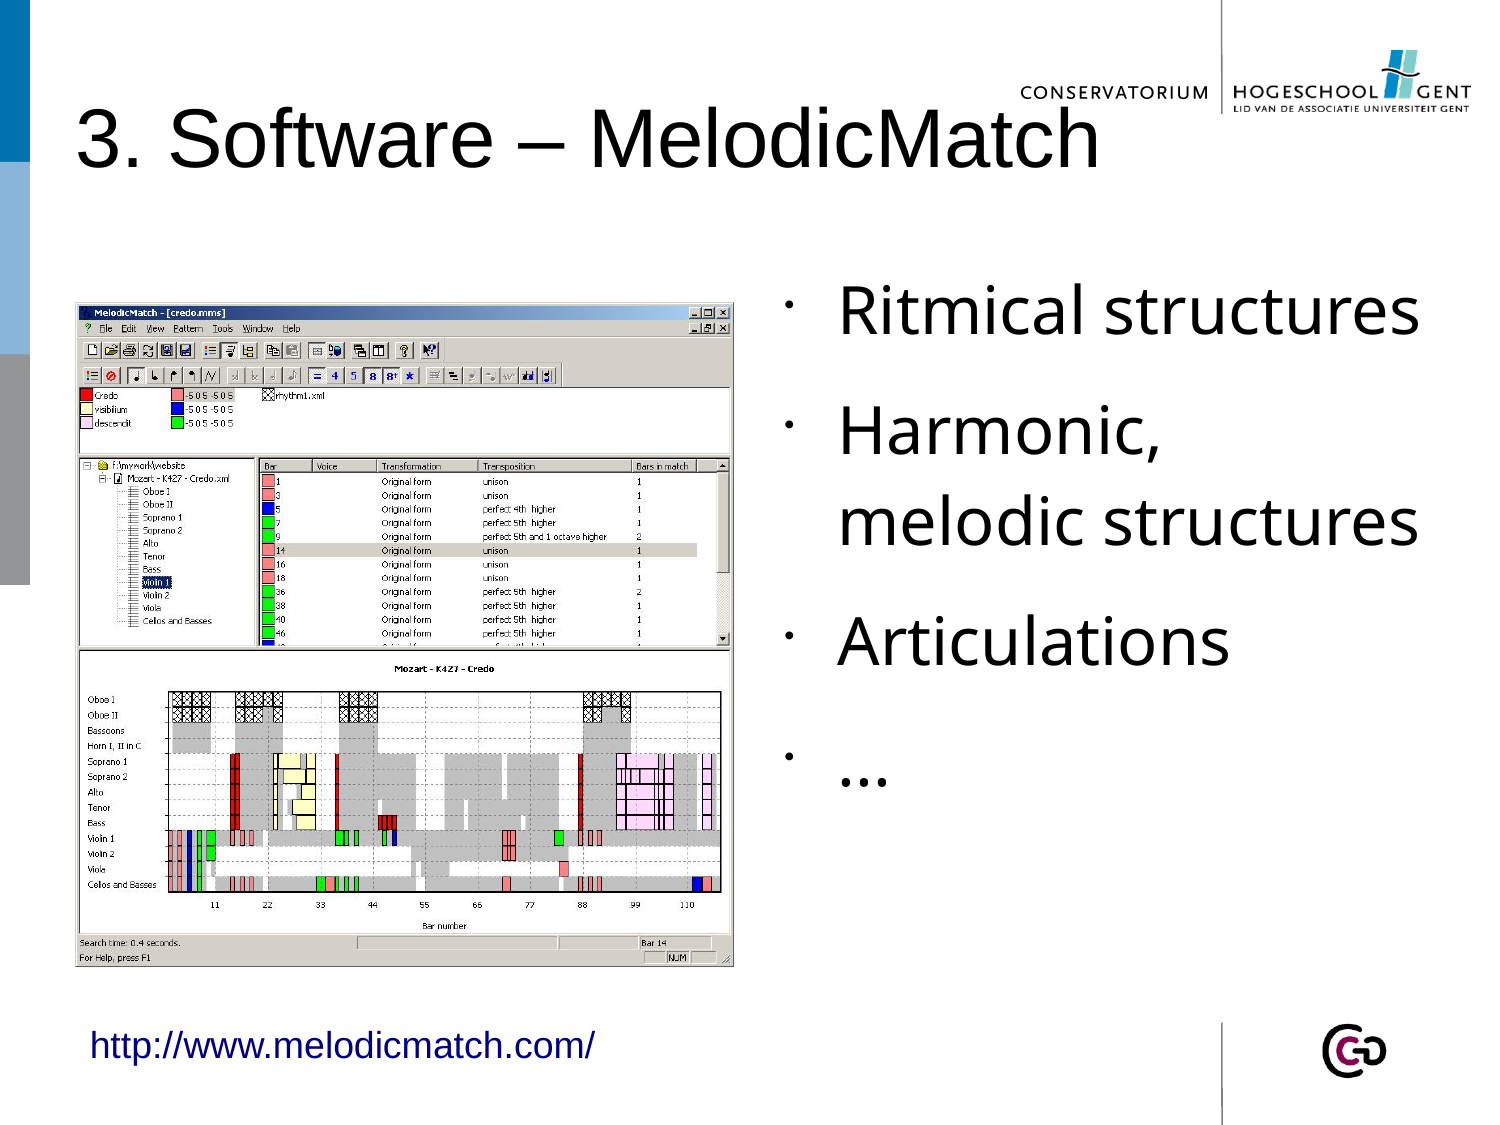

# 3. Software – MelodicMatch
Ritmical structures
Harmonic, melodic structures
Articulations
...
http://www.melodicmatch.com/